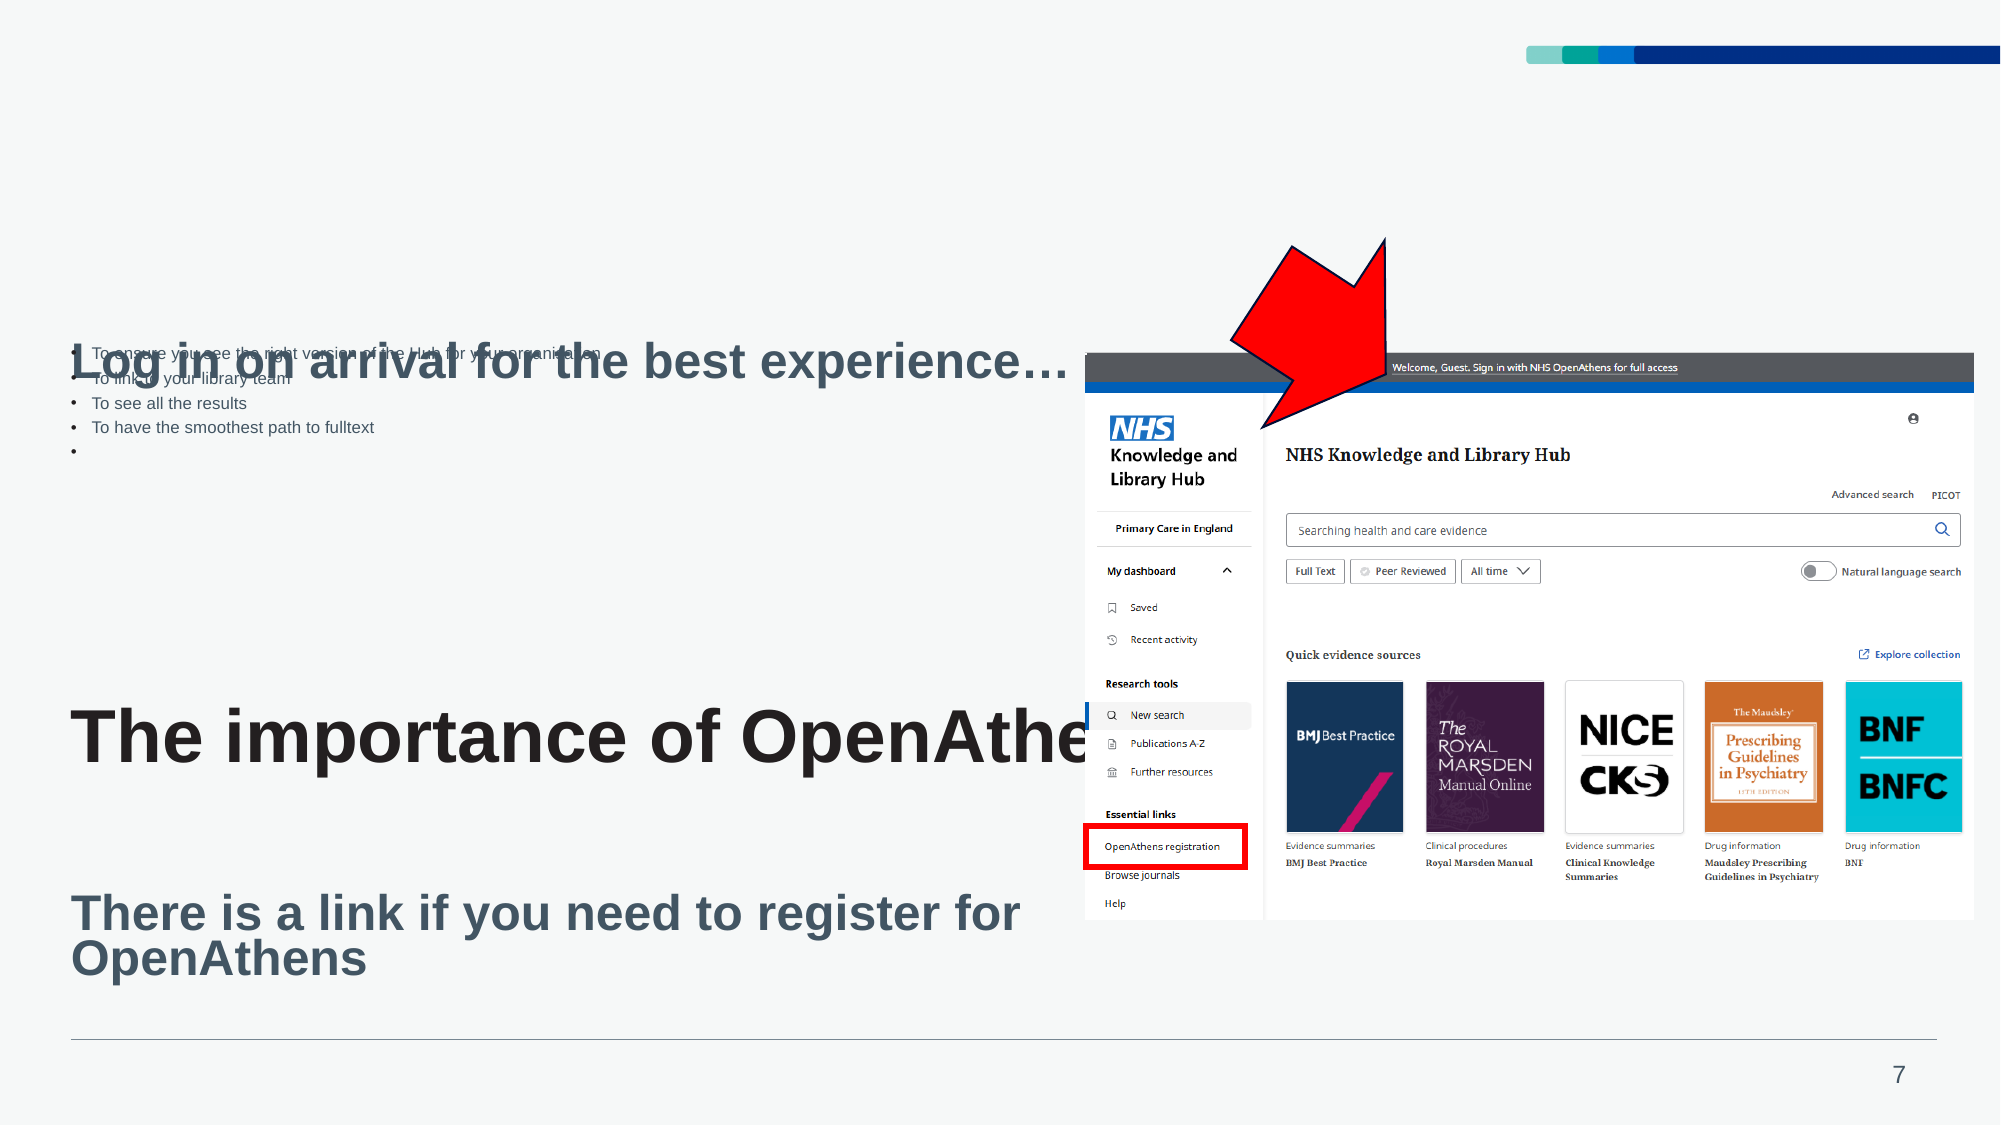

Log in on arrival for the best experience…
To ensure you see the right version of the Hub for your organisation
To link to your library team
To see all the results
To have the smoothest path to fulltext
# The importance of OpenAthens
There is a link if you need to register for OpenAthens